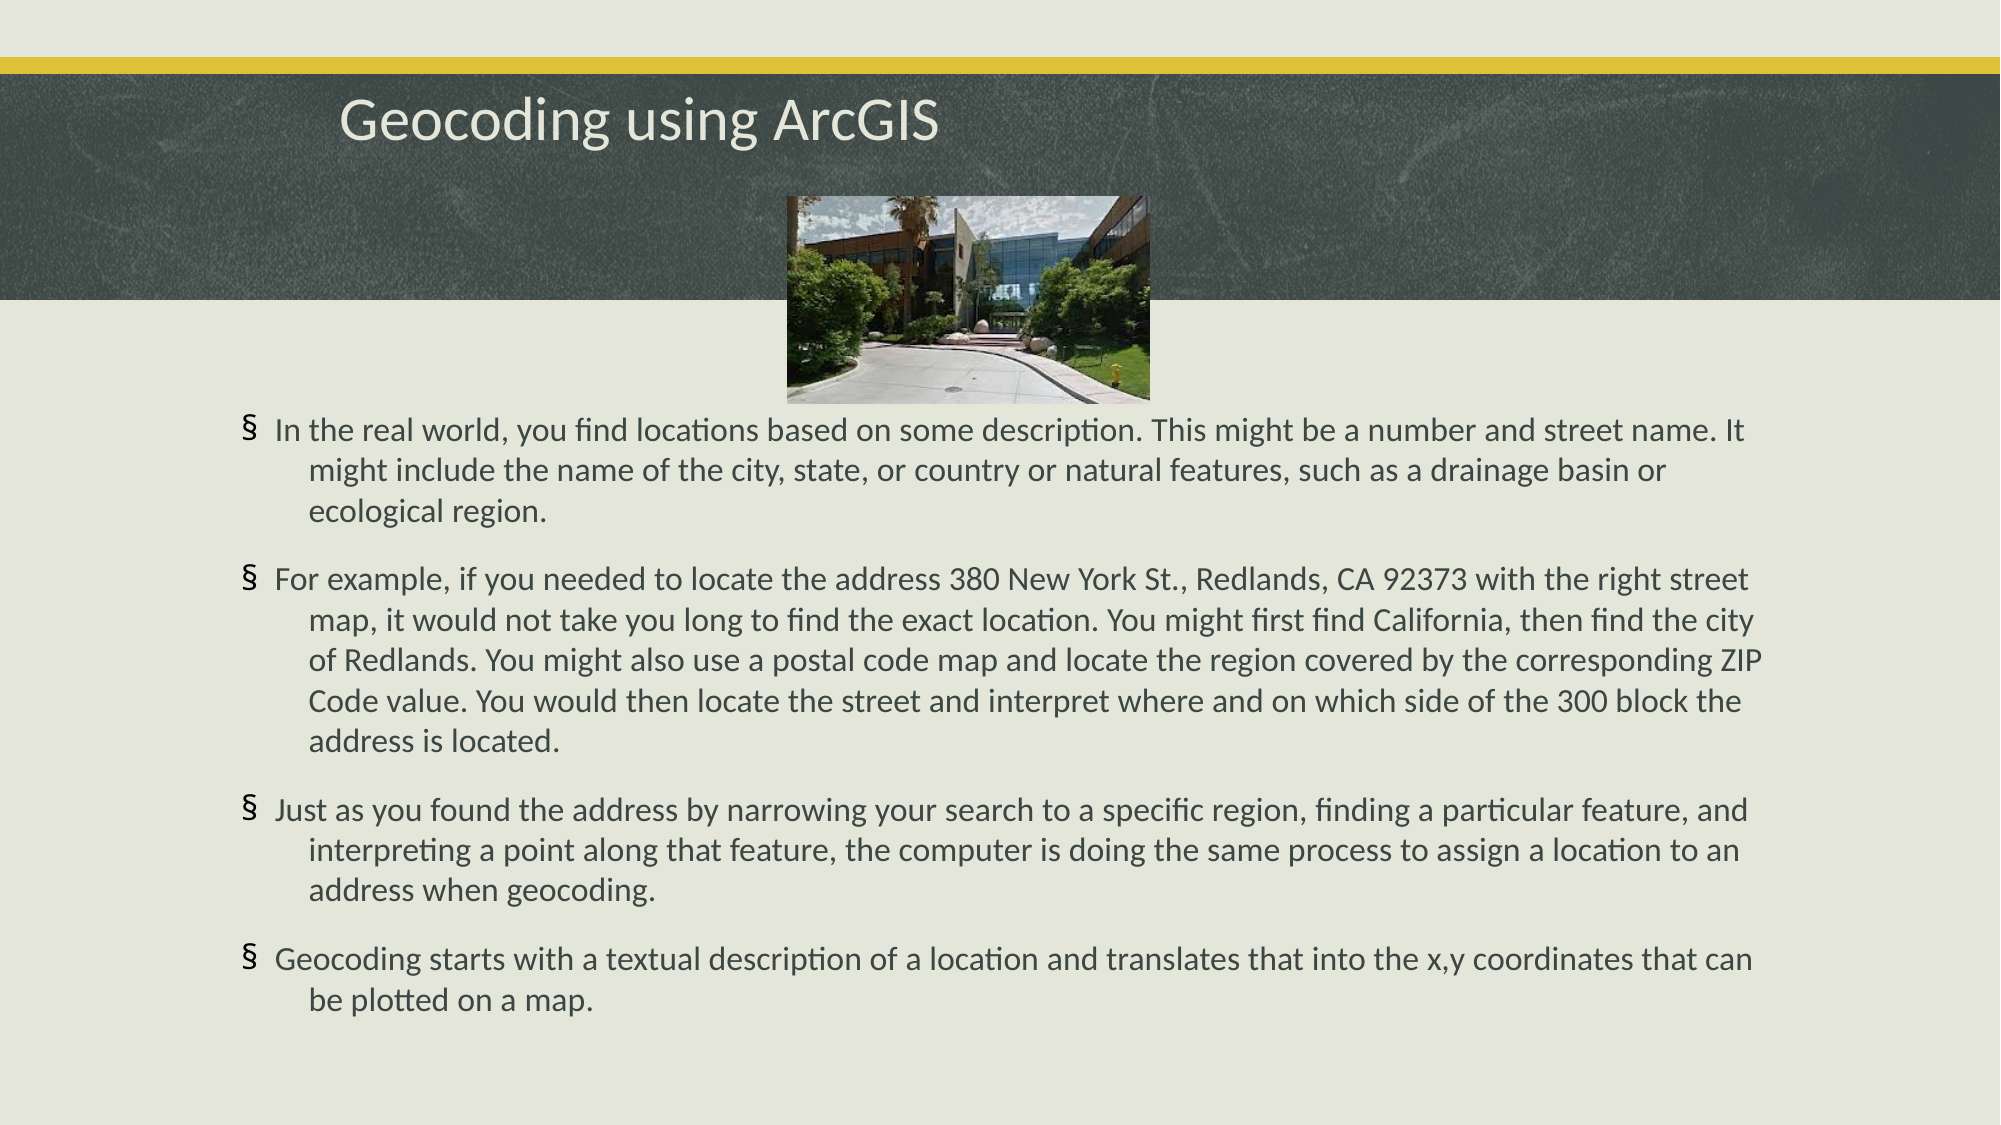

# Geocoding using ArcGIS
In the real world, you find locations based on some description. This might be a number and street name. It might include the name of the city, state, or country or natural features, such as a drainage basin or ecological region.
For example, if you needed to locate the address 380 New York St., Redlands, CA 92373 with the right street map, it would not take you long to find the exact location. You might first find California, then find the city of Redlands. You might also use a postal code map and locate the region covered by the corresponding ZIP Code value. You would then locate the street and interpret where and on which side of the 300 block the address is located.
Just as you found the address by narrowing your search to a specific region, finding a particular feature, and interpreting a point along that feature, the computer is doing the same process to assign a location to an address when geocoding.
Geocoding starts with a textual description of a location and translates that into the x,y coordinates that can be plotted on a map.